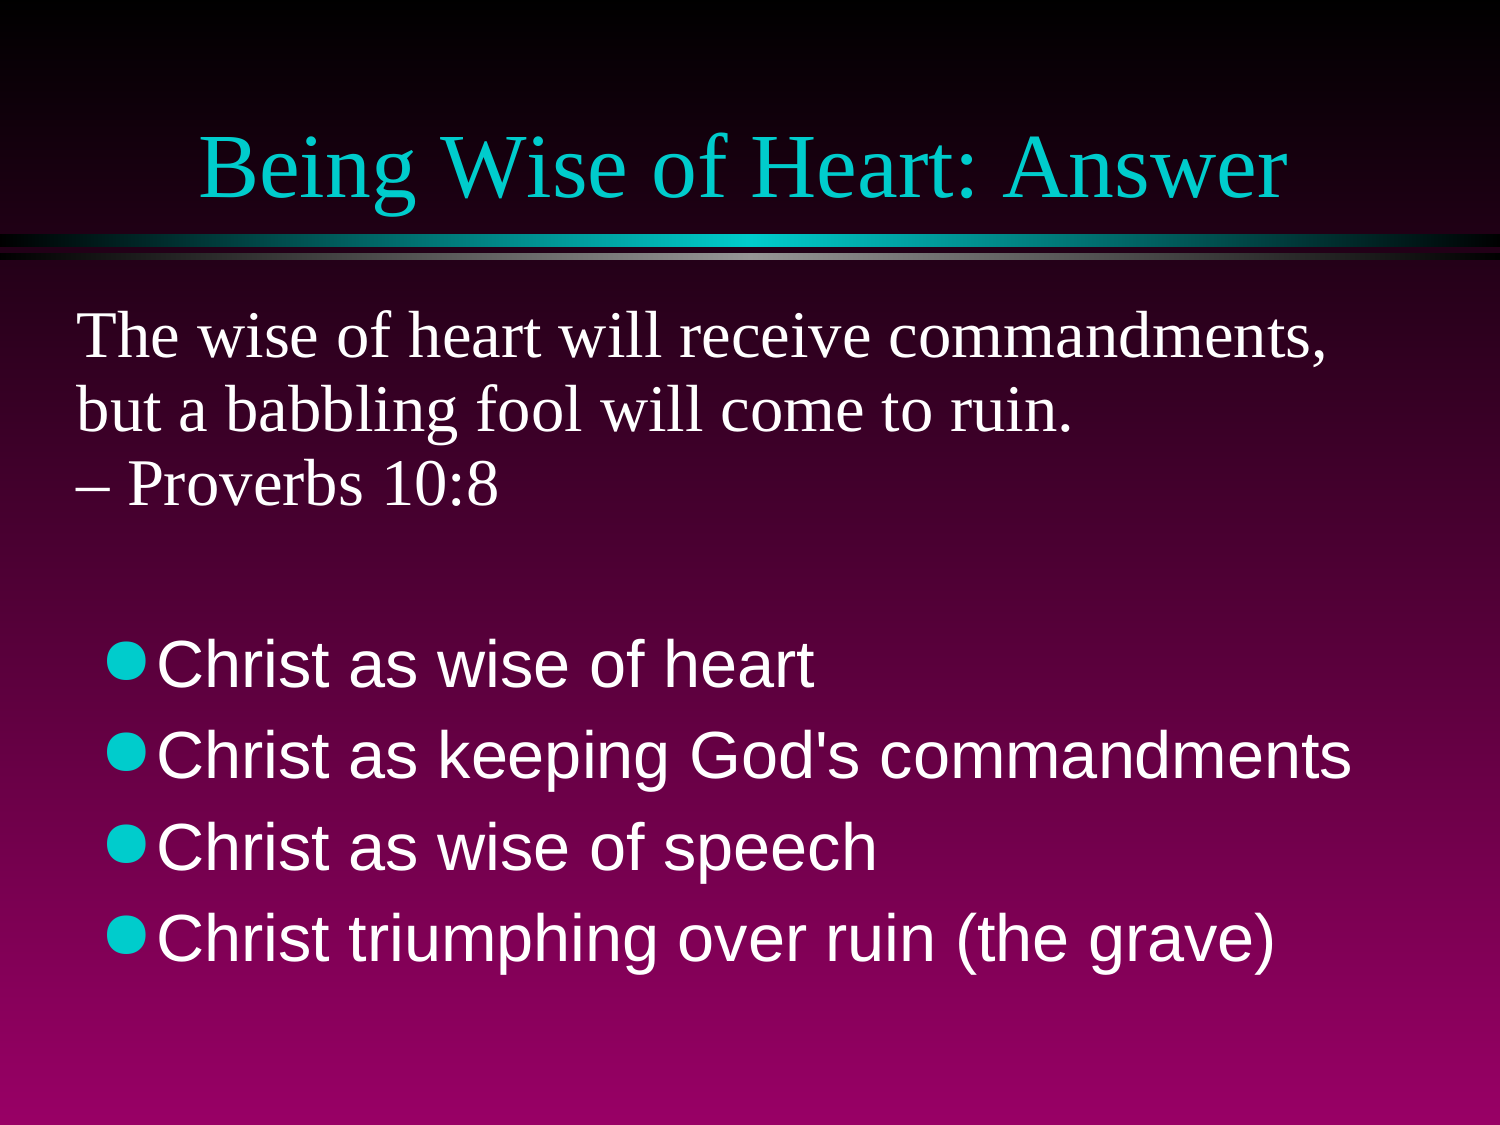

# Being Wise of Heart: Answer
The wise of heart will receive commandments,
but a babbling fool will come to ruin.
– Proverbs 10:8
Christ as wise of heart
Christ as keeping God's commandments
Christ as wise of speech
Christ triumphing over ruin (the grave)